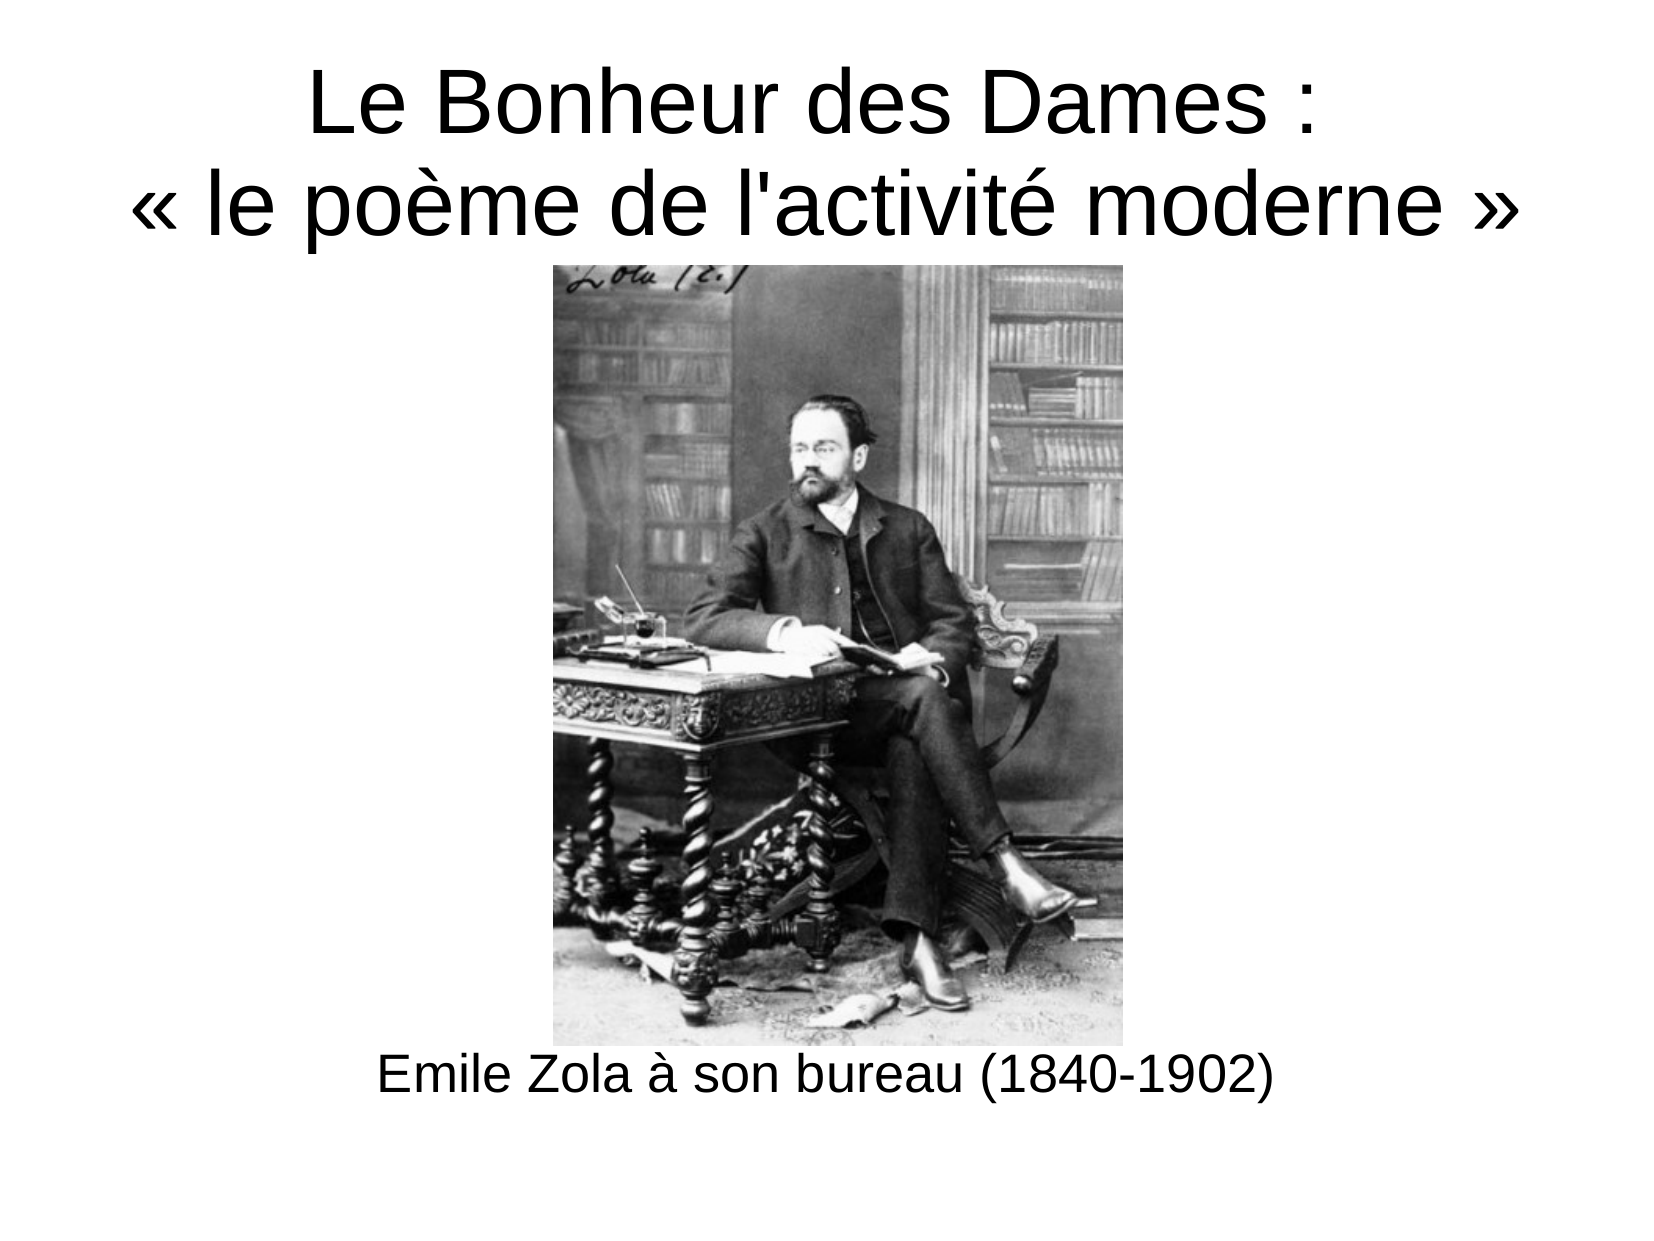

# Le Bonheur des Dames : « le poème de l'activité moderne »
Emile Zola à son bureau (1840-1902)